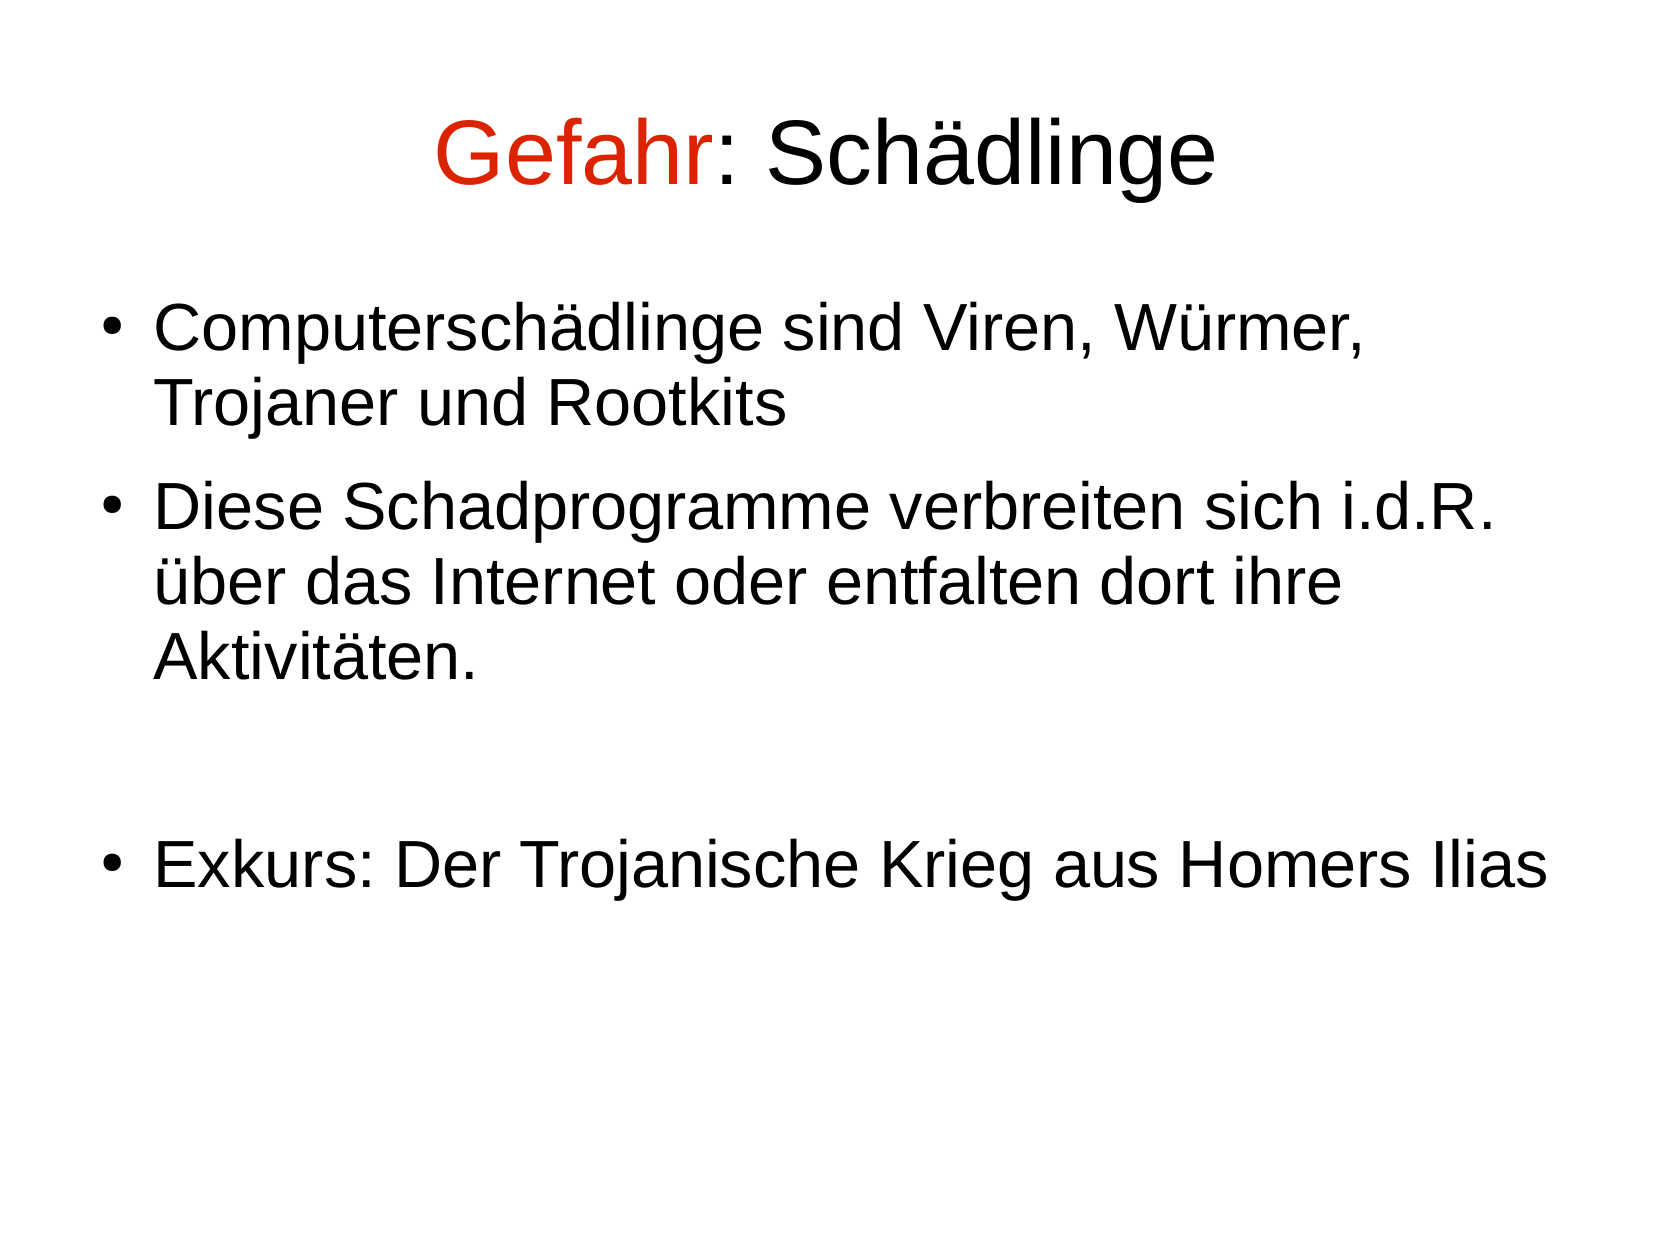

# Gefahr: Schädlinge
Computerschädlinge sind Viren, Würmer, Trojaner und Rootkits
Diese Schadprogramme verbreiten sich i.d.R. über das Internet oder entfalten dort ihre Aktivitäten.
Exkurs: Der Trojanische Krieg aus Homers Ilias